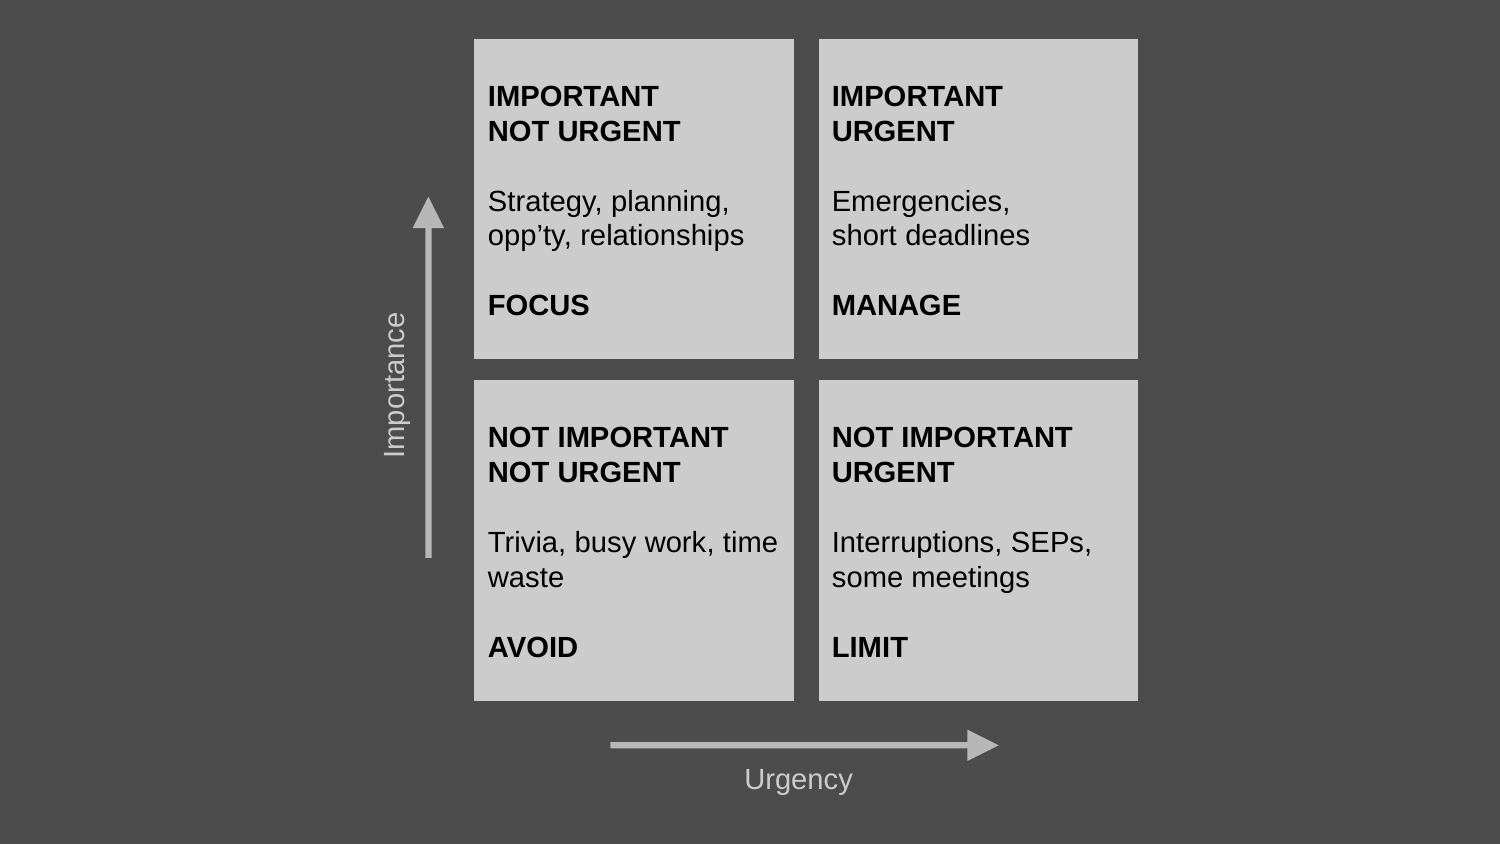

IMPORTANT
NOT URGENT
Strategy, planning, opp’ty, relationships
FOCUS
IMPORTANT
URGENT
Emergencies,
short deadlines
MANAGE
Importance
NOT IMPORTANT
NOT URGENT
Trivia, busy work, time waste
AVOID
NOT IMPORTANT
URGENT
Interruptions, SEPs, some meetings
LIMIT
Urgency